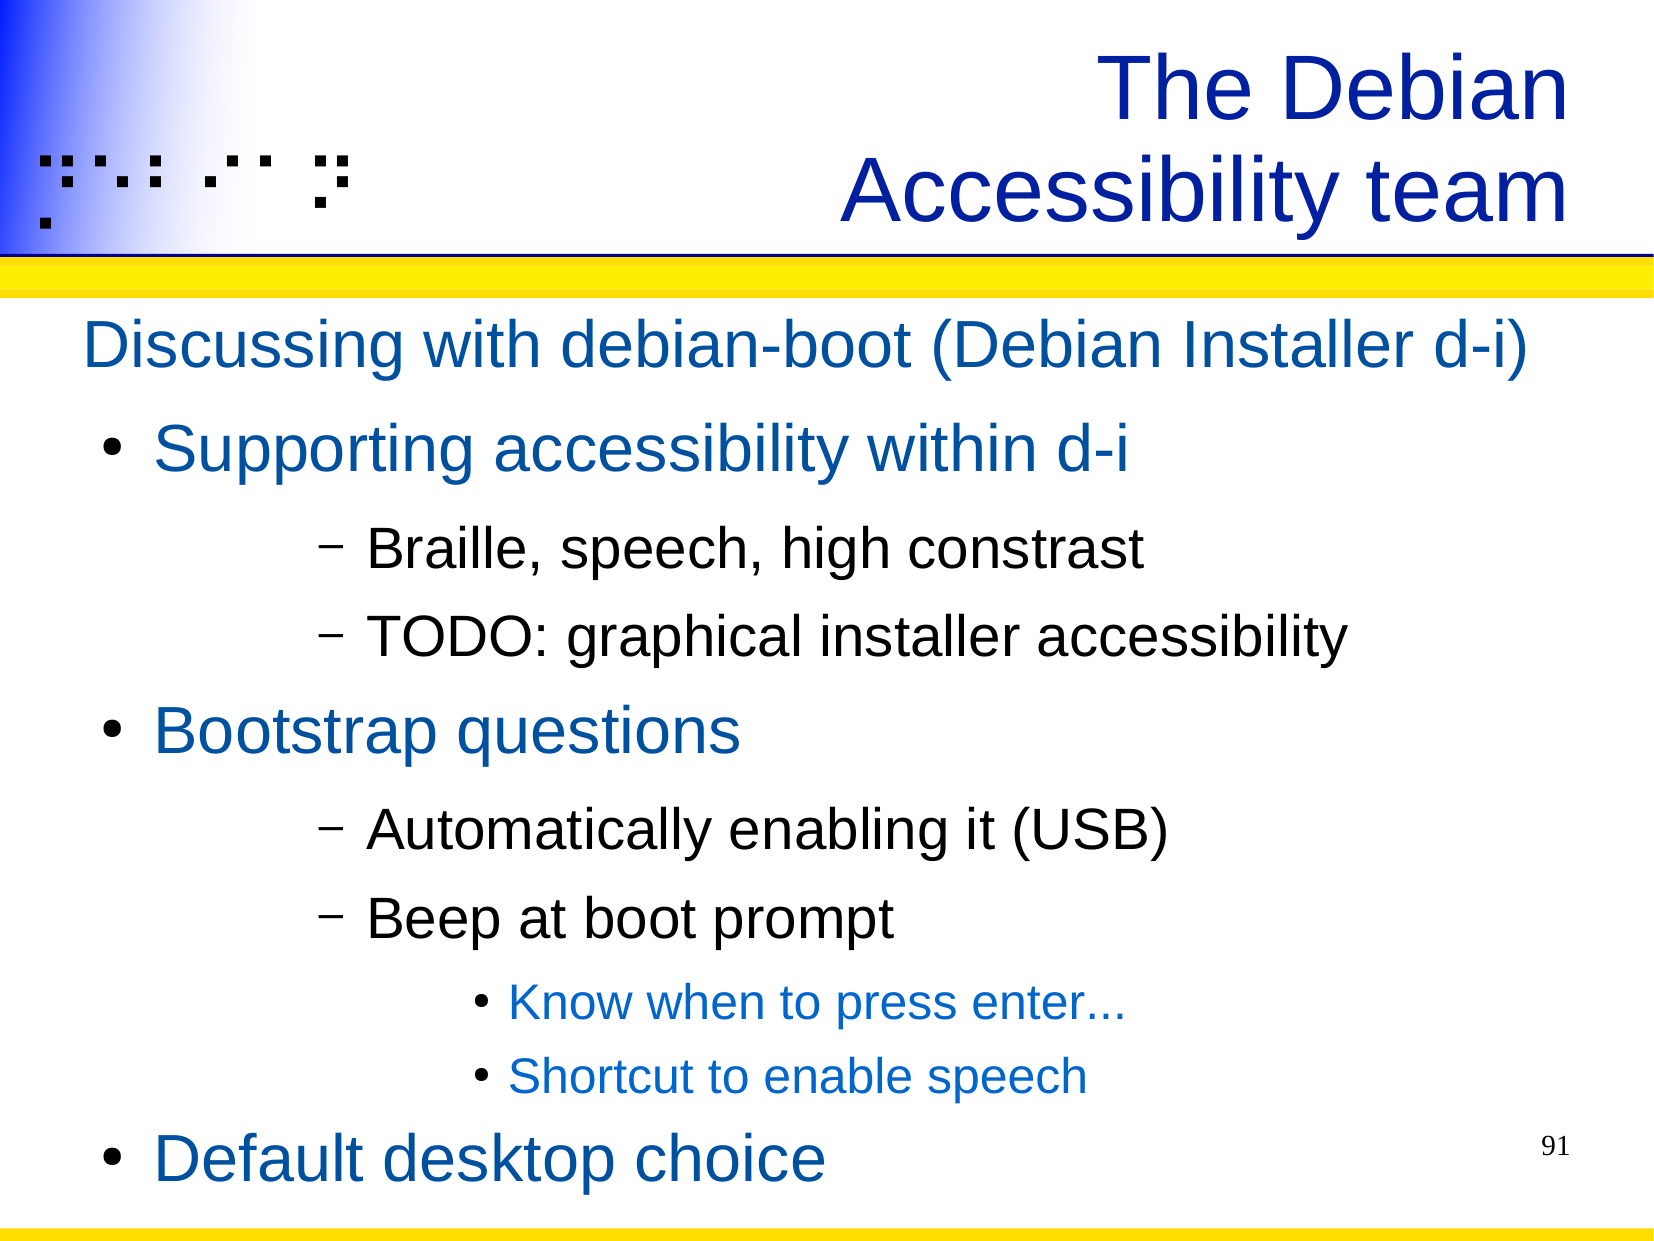

The Debian
Accessibility team
# Discussing with debian-boot (Debian Installer d-i)
Supporting accessibility within d-i
Braille, speech, high constrast
TODO: graphical installer accessibility
Bootstrap questions
Automatically enabling it (USB)
Beep at boot prompt
Know when to press enter...
Shortcut to enable speech
Default desktop choice
91